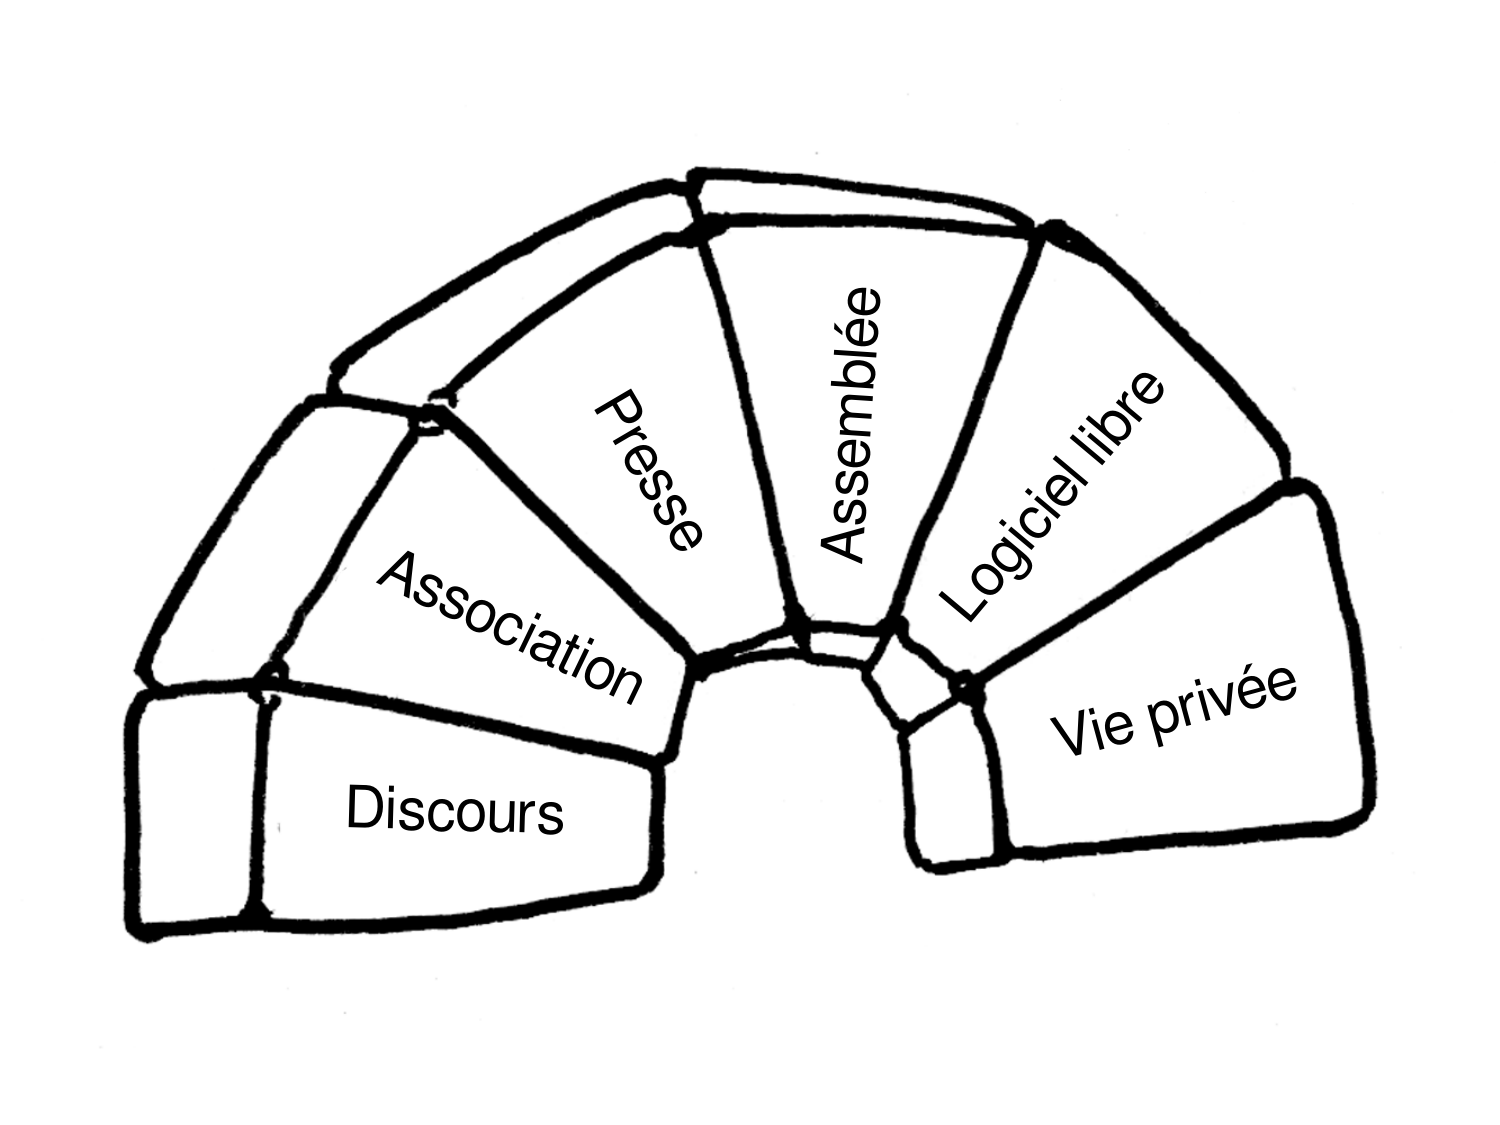

Assemblée
Presse
Logiciel libre
Association
Vie privée
Discours